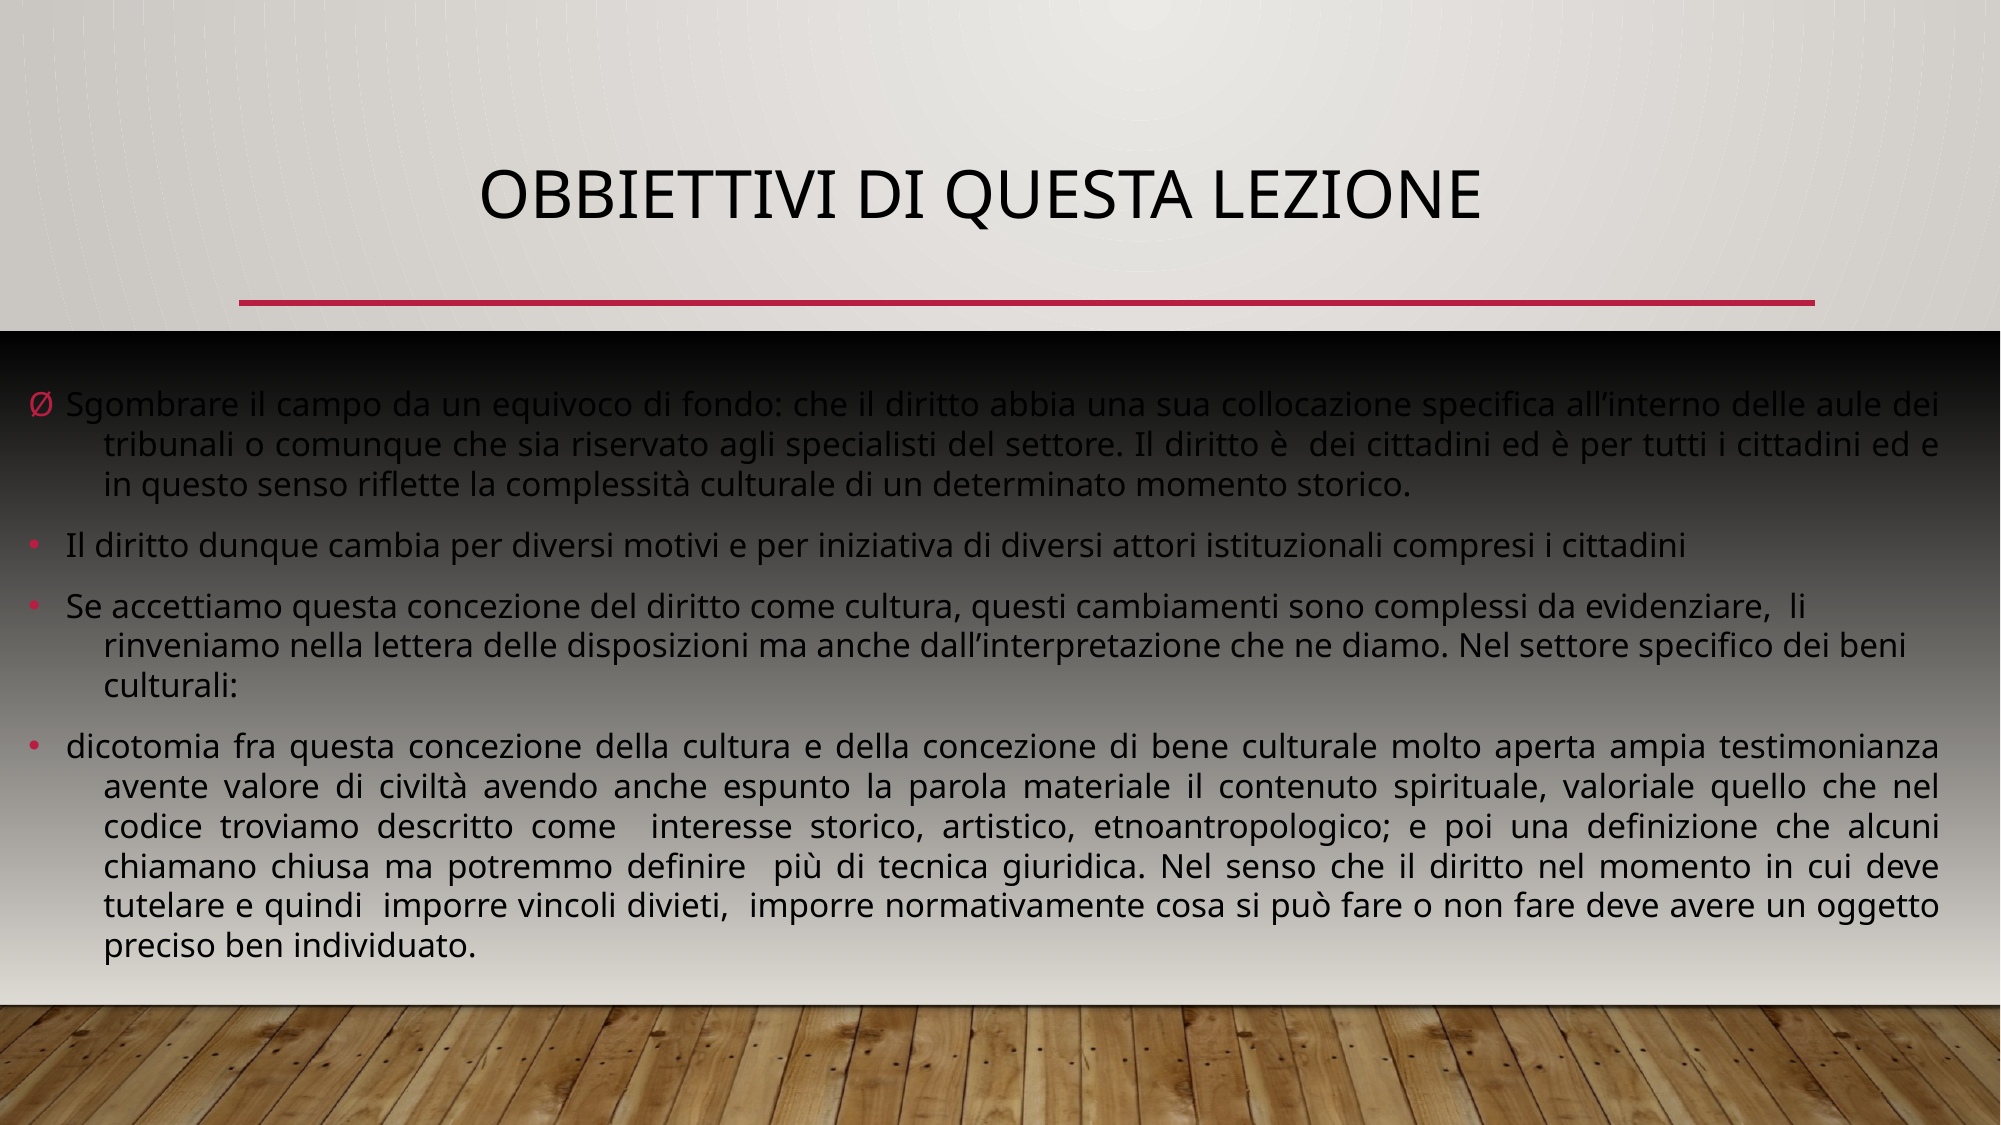

Sgombrare il campo da un equivoco di fondo: che il diritto abbia una sua collocazione specifica all’interno delle aule dei tribunali o comunque che sia riservato agli specialisti del settore. Il diritto è dei cittadini ed è per tutti i cittadini ed e in questo senso riflette la complessità culturale di un determinato momento storico.
Il diritto dunque cambia per diversi motivi e per iniziativa di diversi attori istituzionali compresi i cittadini
Se accettiamo questa concezione del diritto come cultura, questi cambiamenti sono complessi da evidenziare, li rinveniamo nella lettera delle disposizioni ma anche dall’interpretazione che ne diamo. Nel settore specifico dei beni culturali:
dicotomia fra questa concezione della cultura e della concezione di bene culturale molto aperta ampia testimonianza avente valore di civiltà avendo anche espunto la parola materiale il contenuto spirituale, valoriale quello che nel codice troviamo descritto come interesse storico, artistico, etnoantropologico; e poi una definizione che alcuni chiamano chiusa ma potremmo definire più di tecnica giuridica. Nel senso che il diritto nel momento in cui deve tutelare e quindi imporre vincoli divieti, imporre normativamente cosa si può fare o non fare deve avere un oggetto preciso ben individuato.
# Obbiettivi di questa lezione